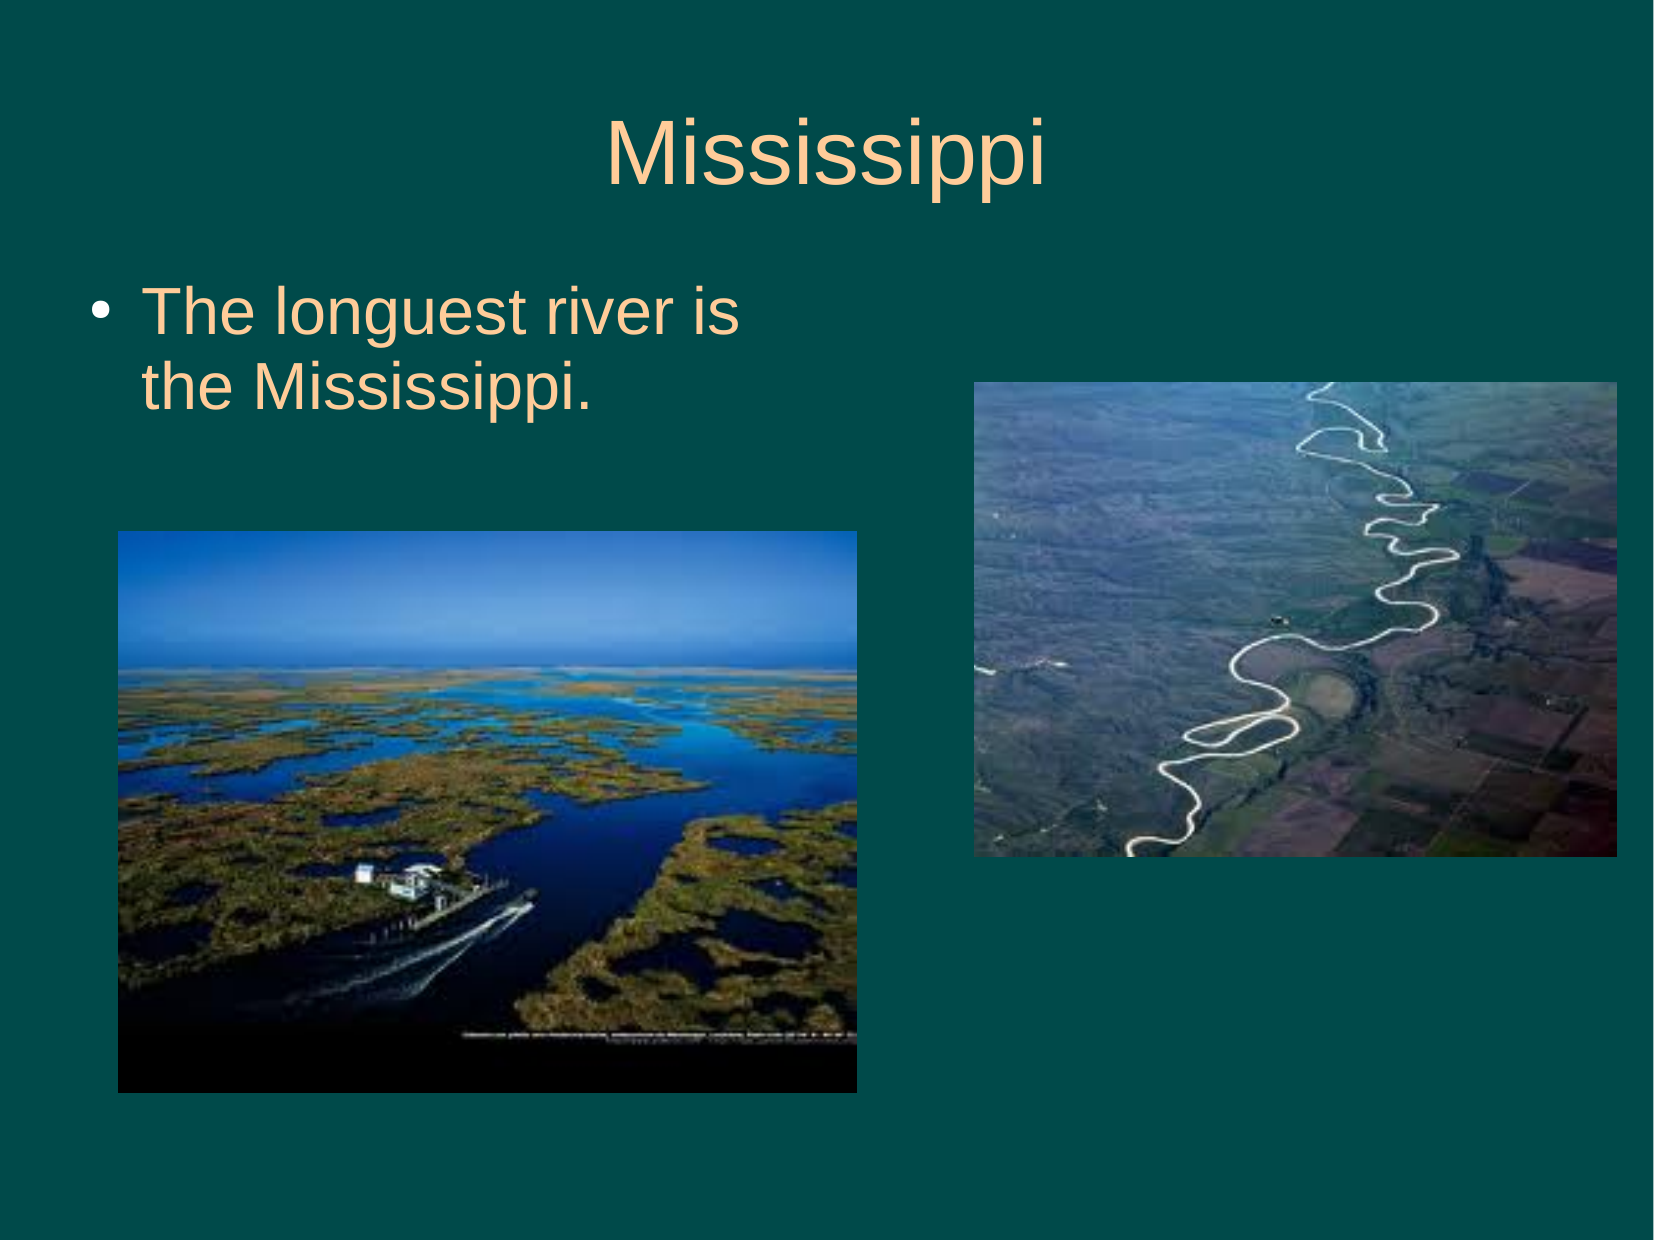

# Mississippi
The longuest river is the Mississippi.